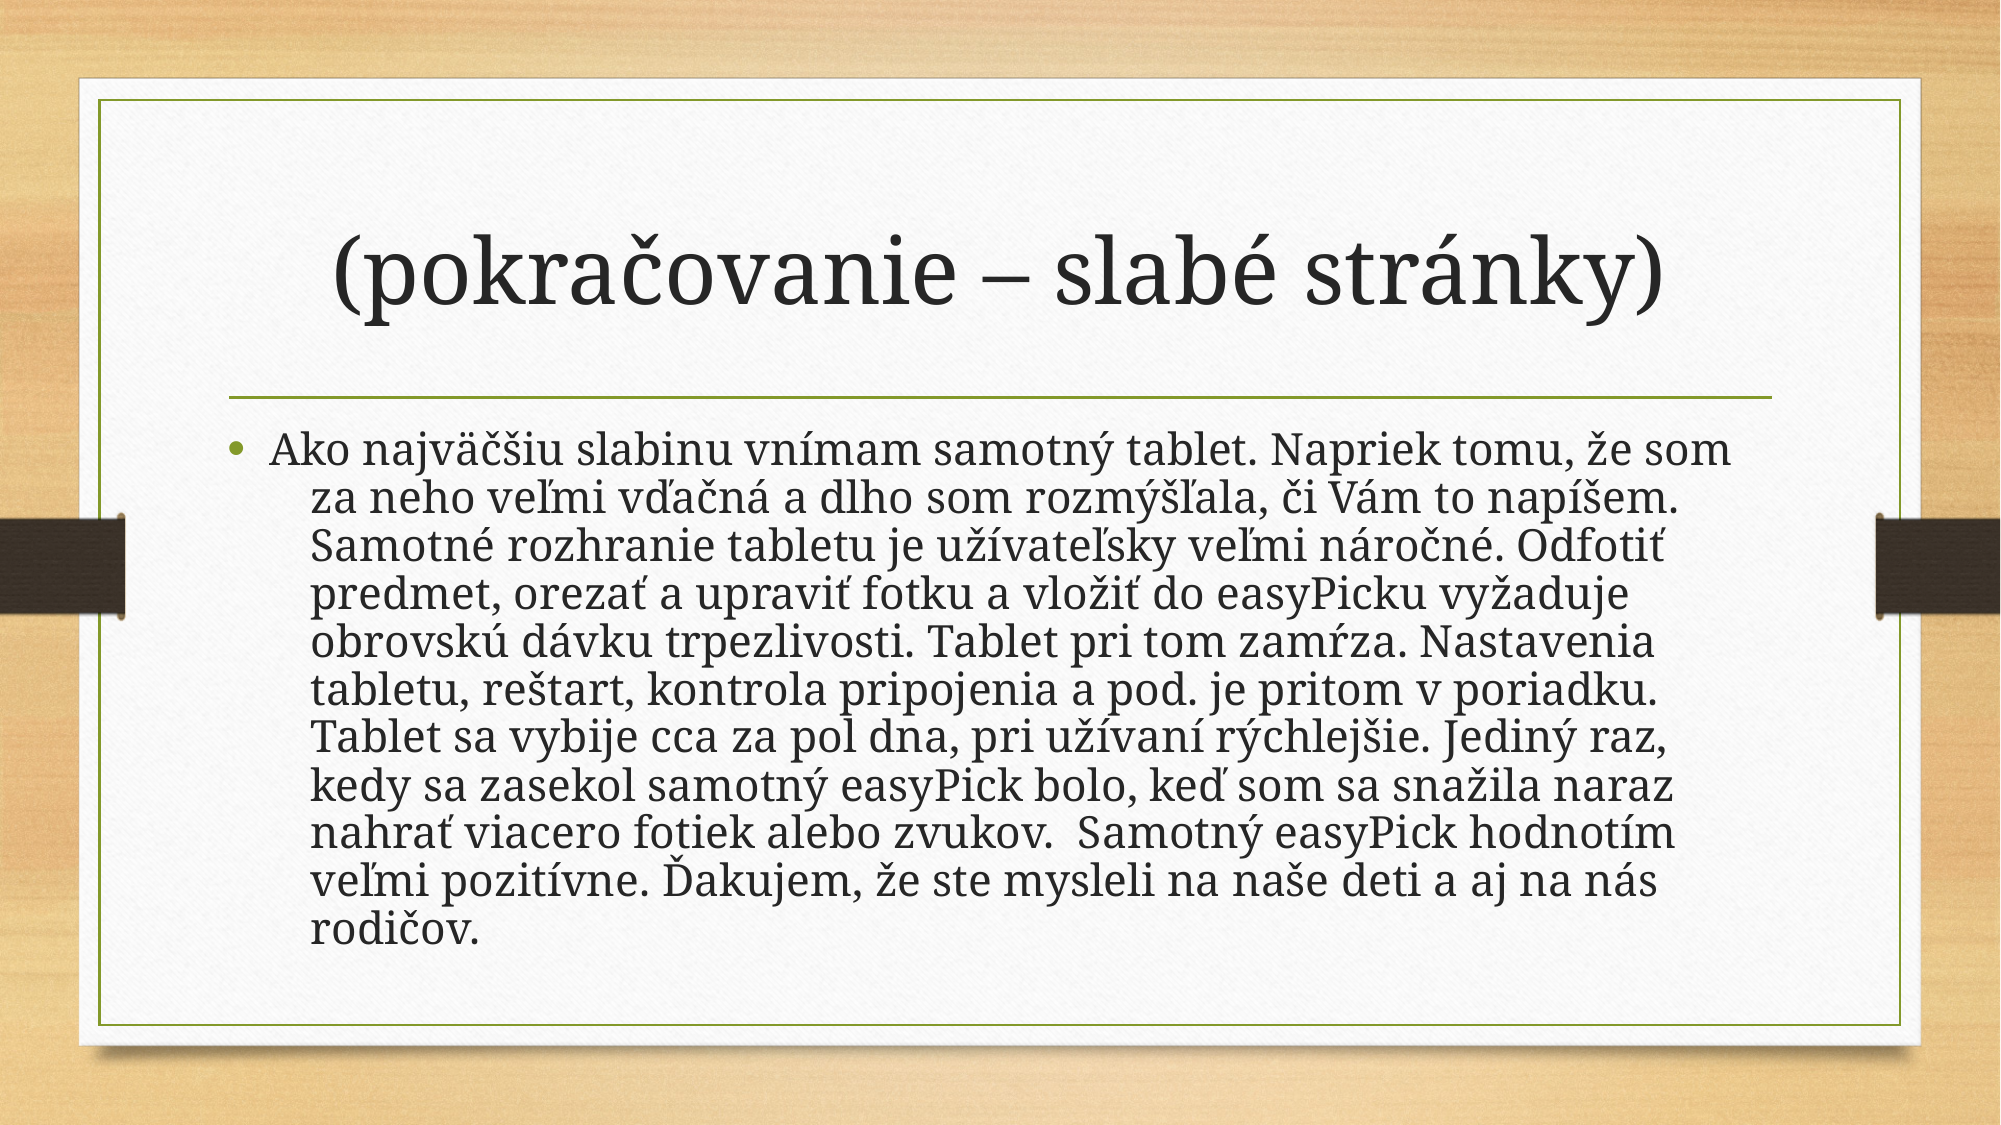

# (pokračovanie – slabé stránky)
Ako najväčšiu slabinu vnímam samotný tablet. Napriek tomu, že som za neho veľmi vďačná a dlho som rozmýšľala, či Vám to napíšem. Samotné rozhranie tabletu je užívateľsky veľmi náročné. Odfotiť predmet, orezať a upraviť fotku a vložiť do easyPicku vyžaduje obrovskú dávku trpezlivosti. Tablet pri tom zamŕza. Nastavenia tabletu, reštart, kontrola pripojenia a pod. je pritom v poriadku. Tablet sa vybije cca za pol dna, pri užívaní rýchlejšie. Jediný raz, kedy sa zasekol samotný easyPick bolo, keď som sa snažila naraz nahrať viacero fotiek alebo zvukov. Samotný easyPick hodnotím veľmi pozitívne. Ďakujem, že ste mysleli na naše deti a aj na nás rodičov.